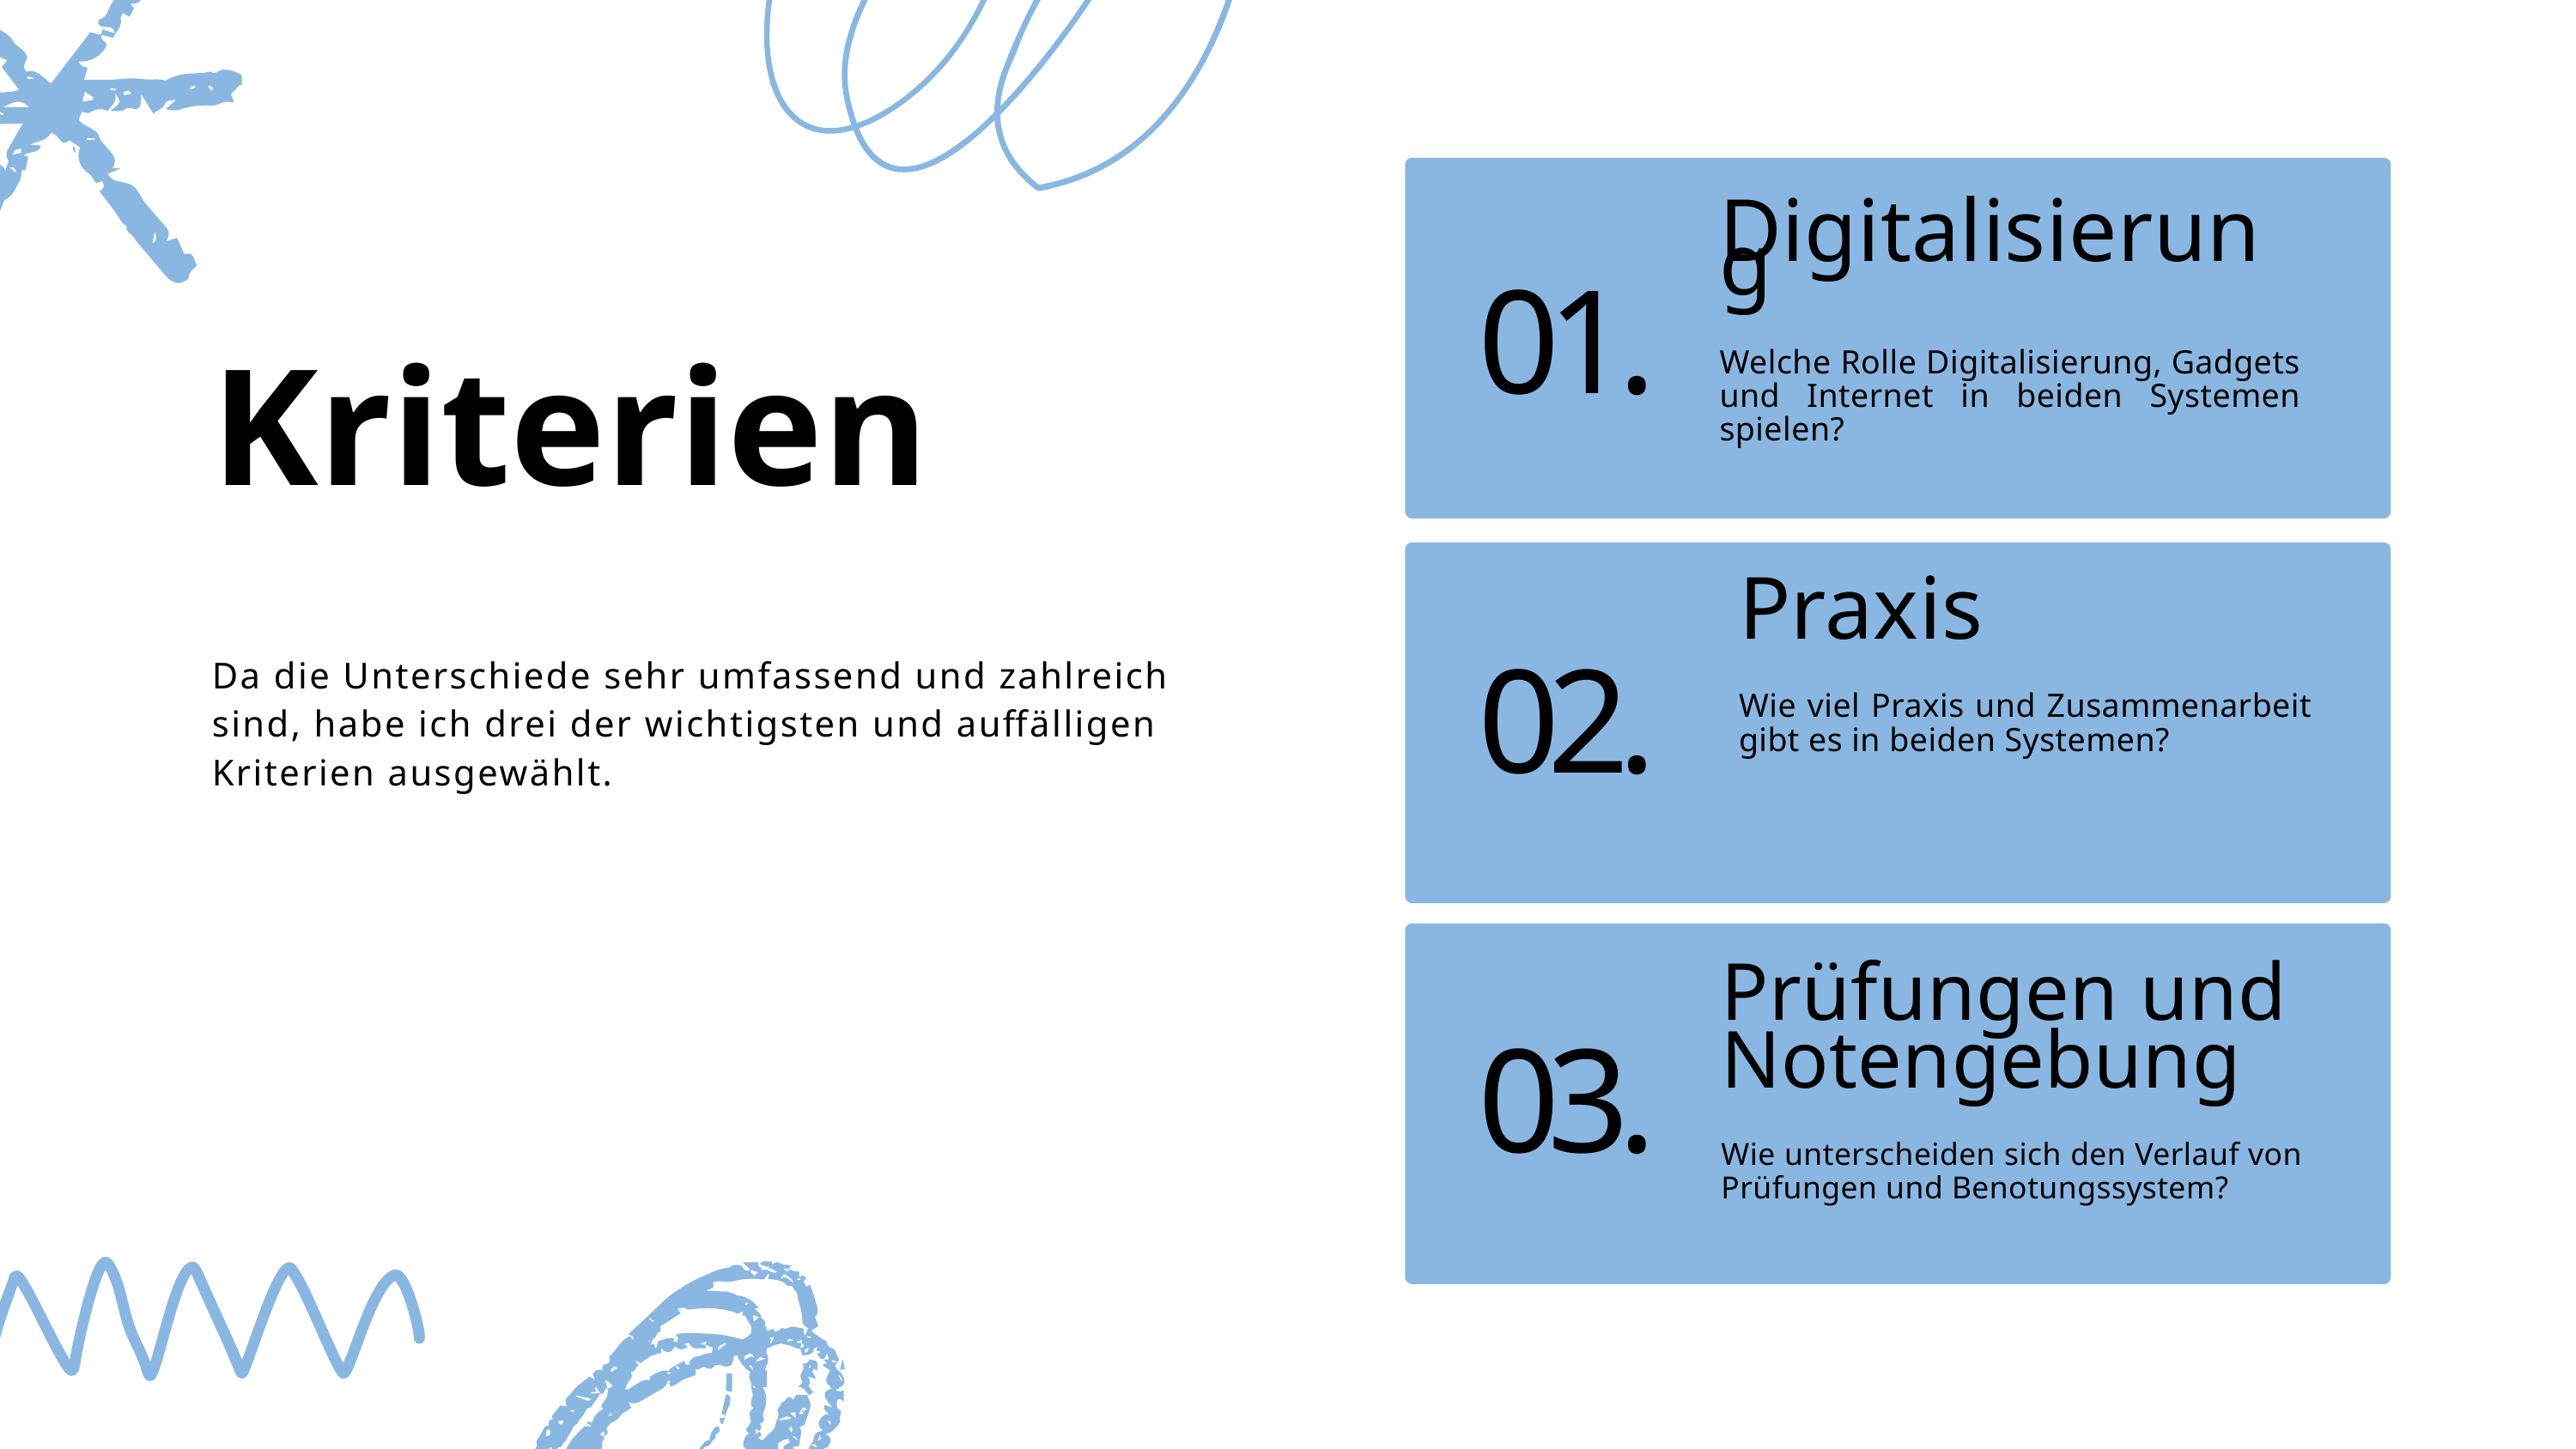

Digitalisierung
Welche Rolle Digitalisierung, Gadgets und Internet in beiden Systemen spielen?
01.
Kriterien
Praxis
Wie viel Praxis und Zusammenarbeit gibt es in beiden Systemen?
Da die Unterschiede sehr umfassend und zahlreich sind, habe ich drei der wichtigsten und auffälligen Kriterien ausgewählt.
02.
Prüfungen und
Notengebung
Wie unterscheiden sich den Verlauf von Prüfungen und Benotungssystem?
03.